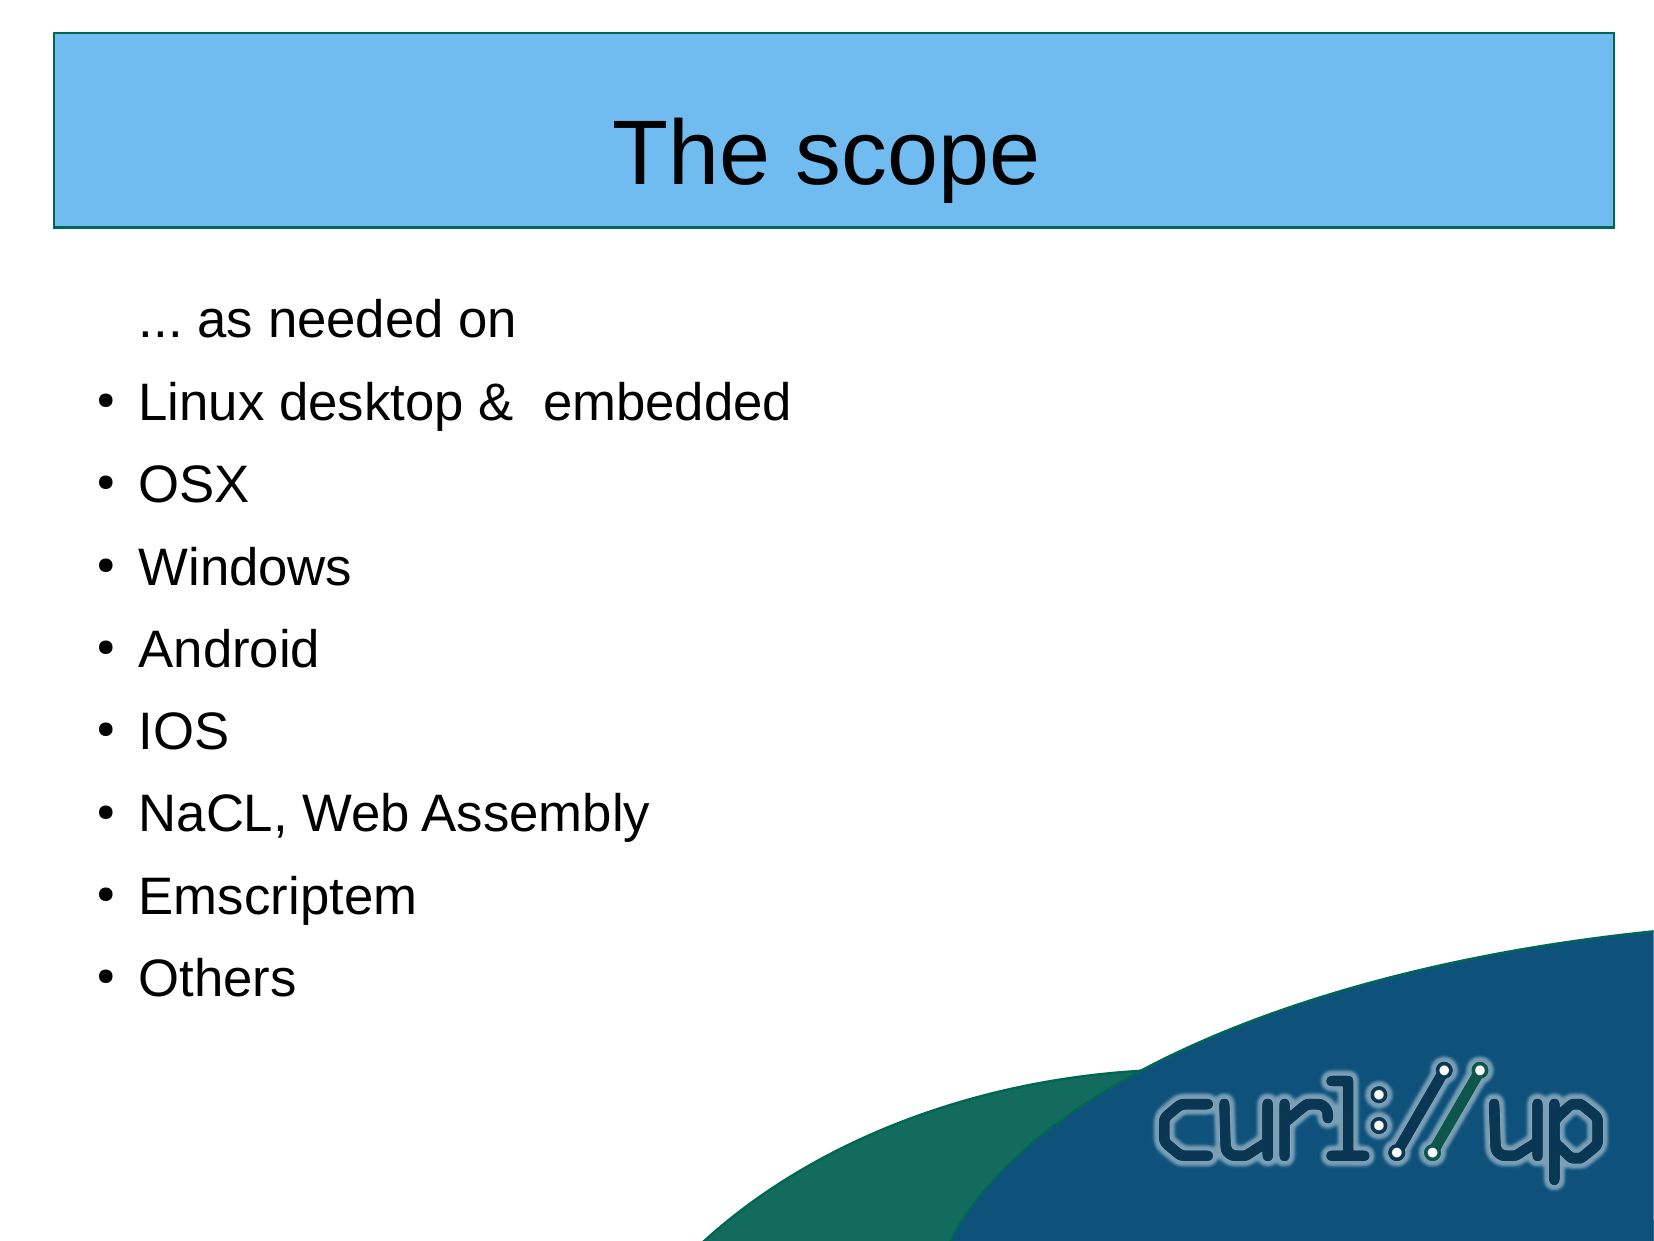

# The scope
... as needed on
Linux desktop & embedded
OSX
Windows
Android
IOS
NaCL, Web Assembly
Emscriptem
Others